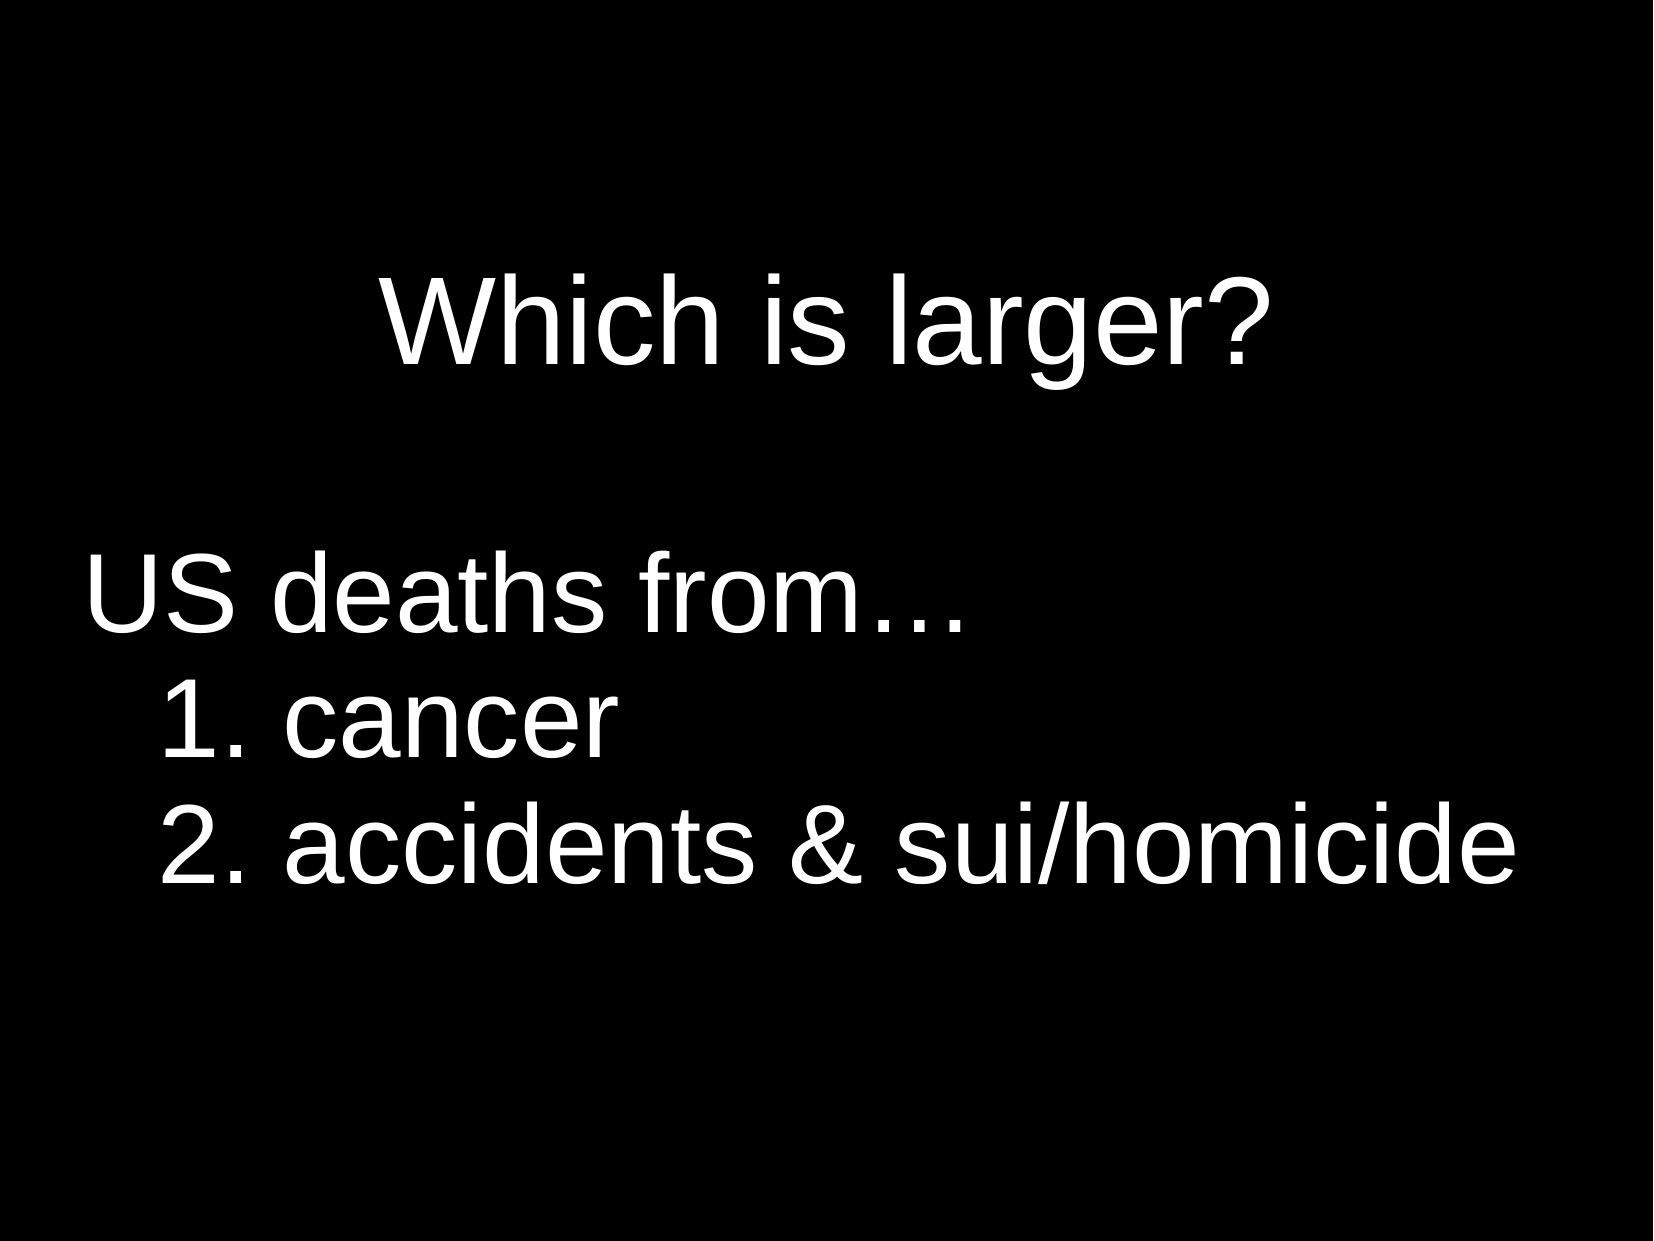

# Which is larger?
US deaths from…
	1. cancer
	2. accidents & sui/homicide